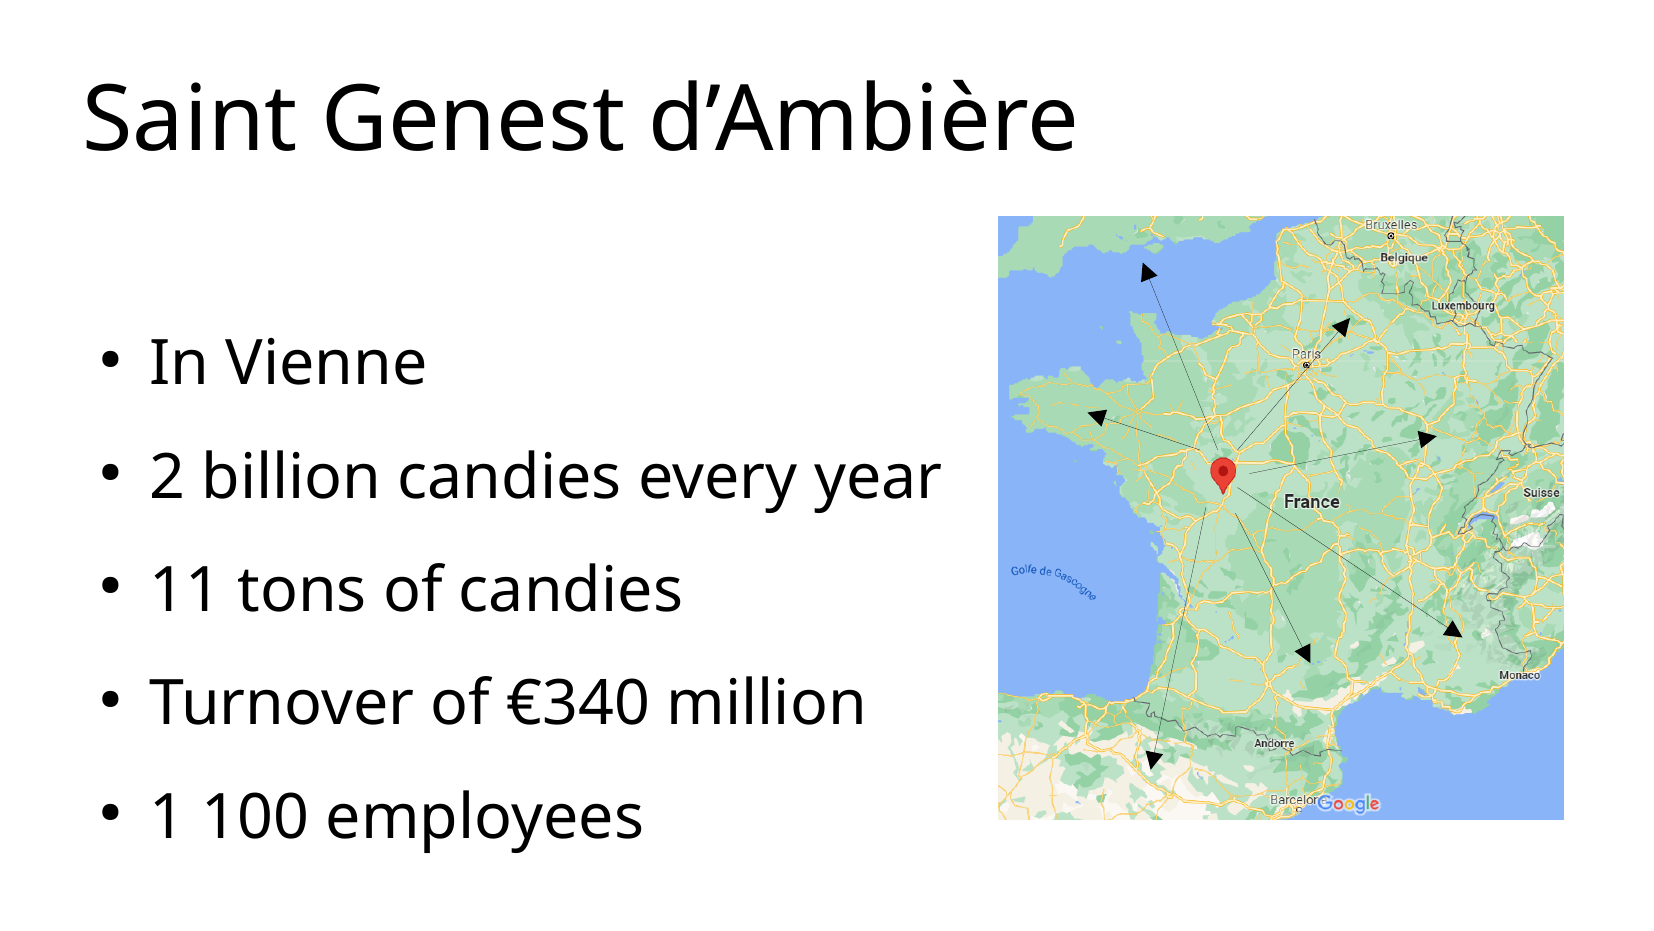

# Saint Genest d’Ambière
In Vienne
2 billion candies every year
11 tons of candies
Turnover of €340 million
1 100 employees